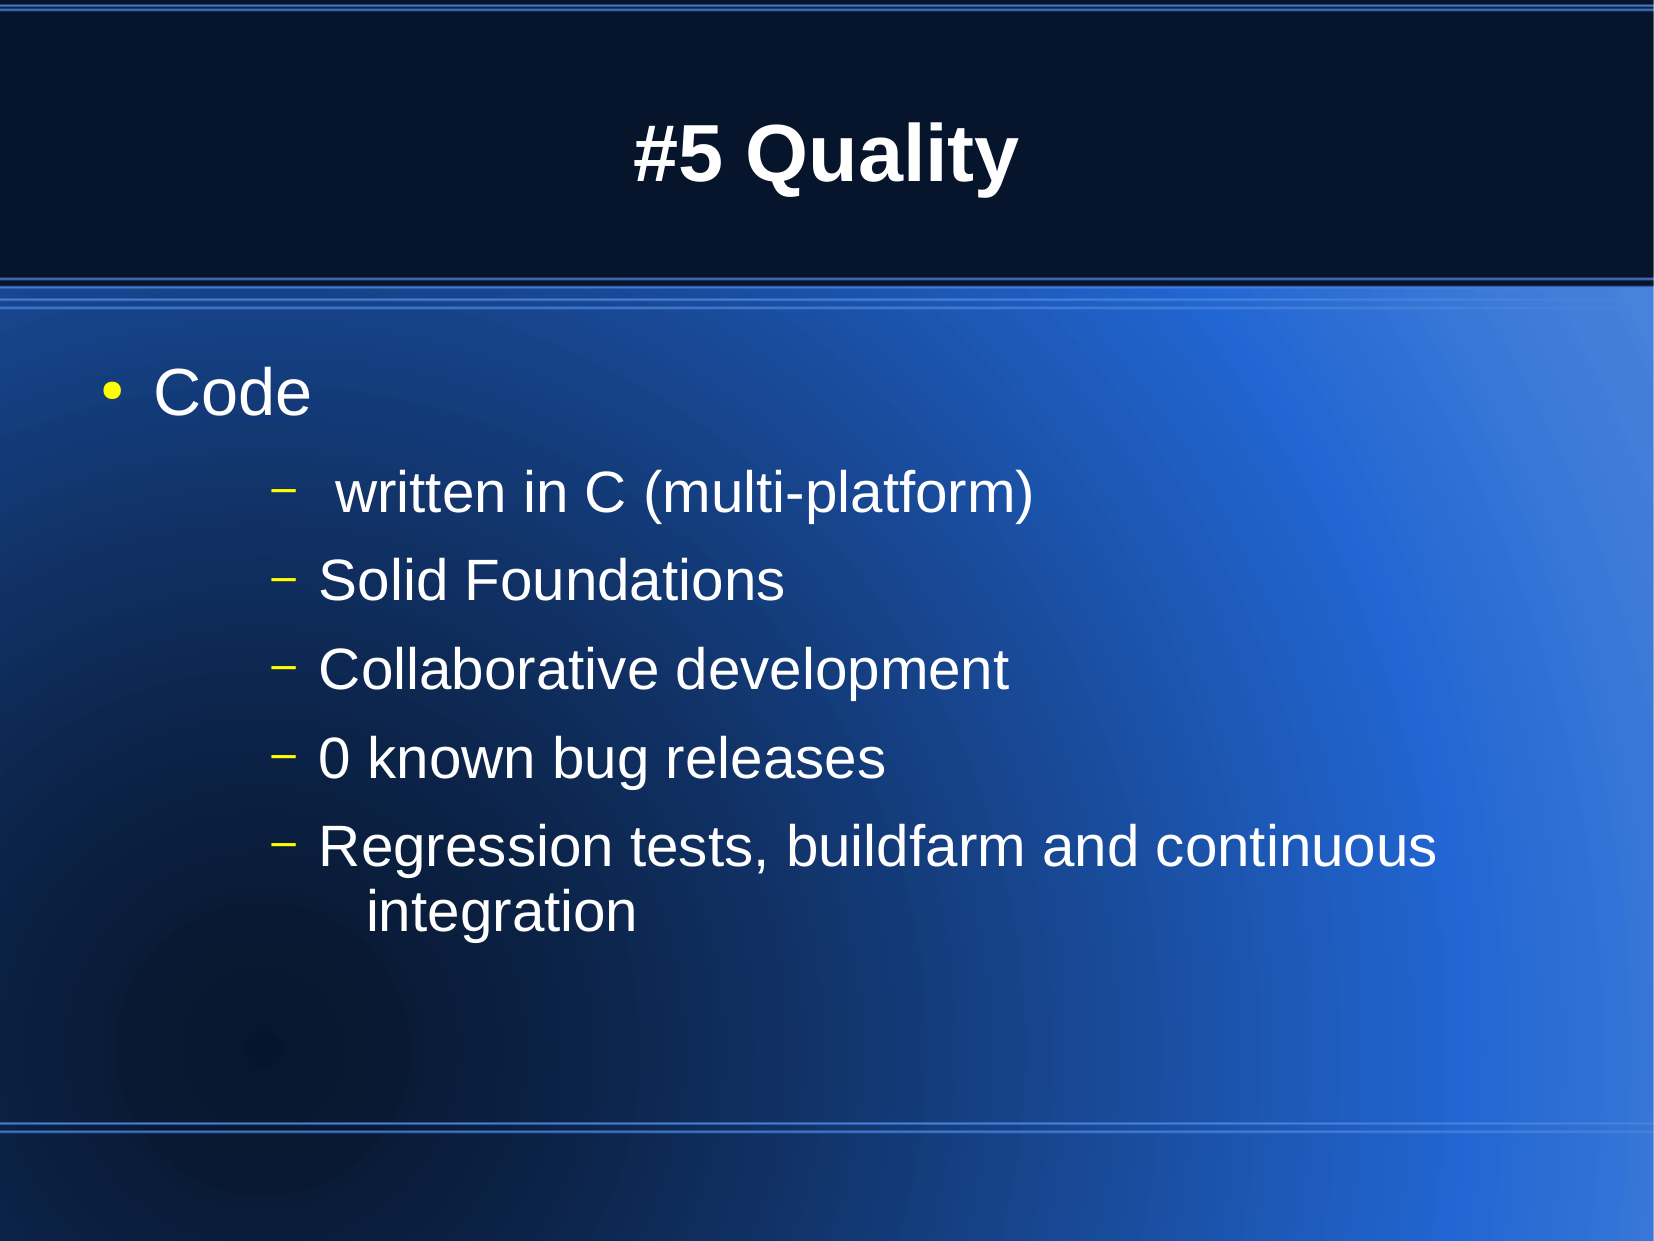

# #5 Quality
Code
 written in C (multi-platform)
Solid Foundations
Collaborative development
0 known bug releases
Regression tests, buildfarm and continuous integration